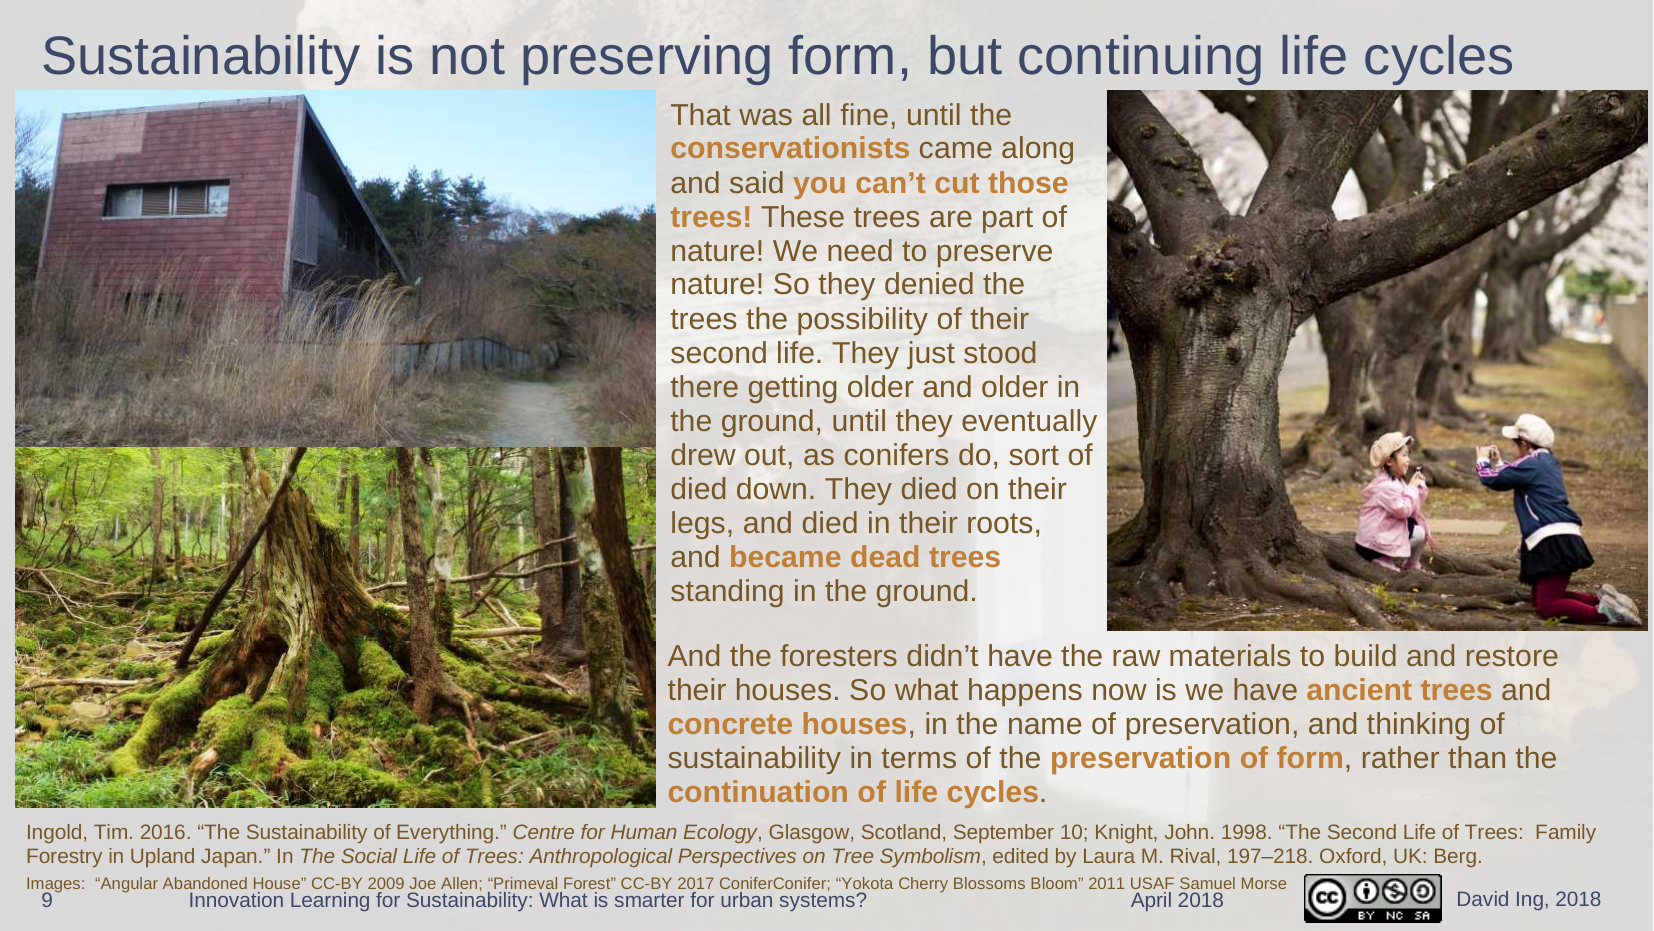

# Sustainability is not preserving form, but continuing life cycles
That was all fine, until the conservationists came along and said you can’t cut those trees! These trees are part of nature! We need to preserve nature! So they denied the trees the possibility of their second life. They just stood there getting older and older in the ground, until they eventually drew out, as conifers do, sort of died down. They died on their legs, and died in their roots, and became dead trees standing in the ground.
And the foresters didn’t have the raw materials to build and restore their houses. So what happens now is we have ancient trees and concrete houses, in the name of preservation, and thinking of sustainability in terms of the preservation of form, rather than the continuation of life cycles.
Ingold, Tim. 2016. “The Sustainability of Everything.” Centre for Human Ecology, Glasgow, Scotland, September 10; Knight, John. 1998. “The Second Life of Trees: Family Forestry in Upland Japan.” In The Social Life of Trees: Anthropological Perspectives on Tree Symbolism, edited by Laura M. Rival, 197–218. Oxford, UK: Berg.
Images: “Angular Abandoned House” CC-BY 2009 Joe Allen; “Primeval Forest” CC-BY 2017 ConiferConifer; “Yokota Cherry Blossoms Bloom” 2011 USAF Samuel Morse
Innovation Learning for Sustainability: What is smarter for urban systems?
April 2018
9